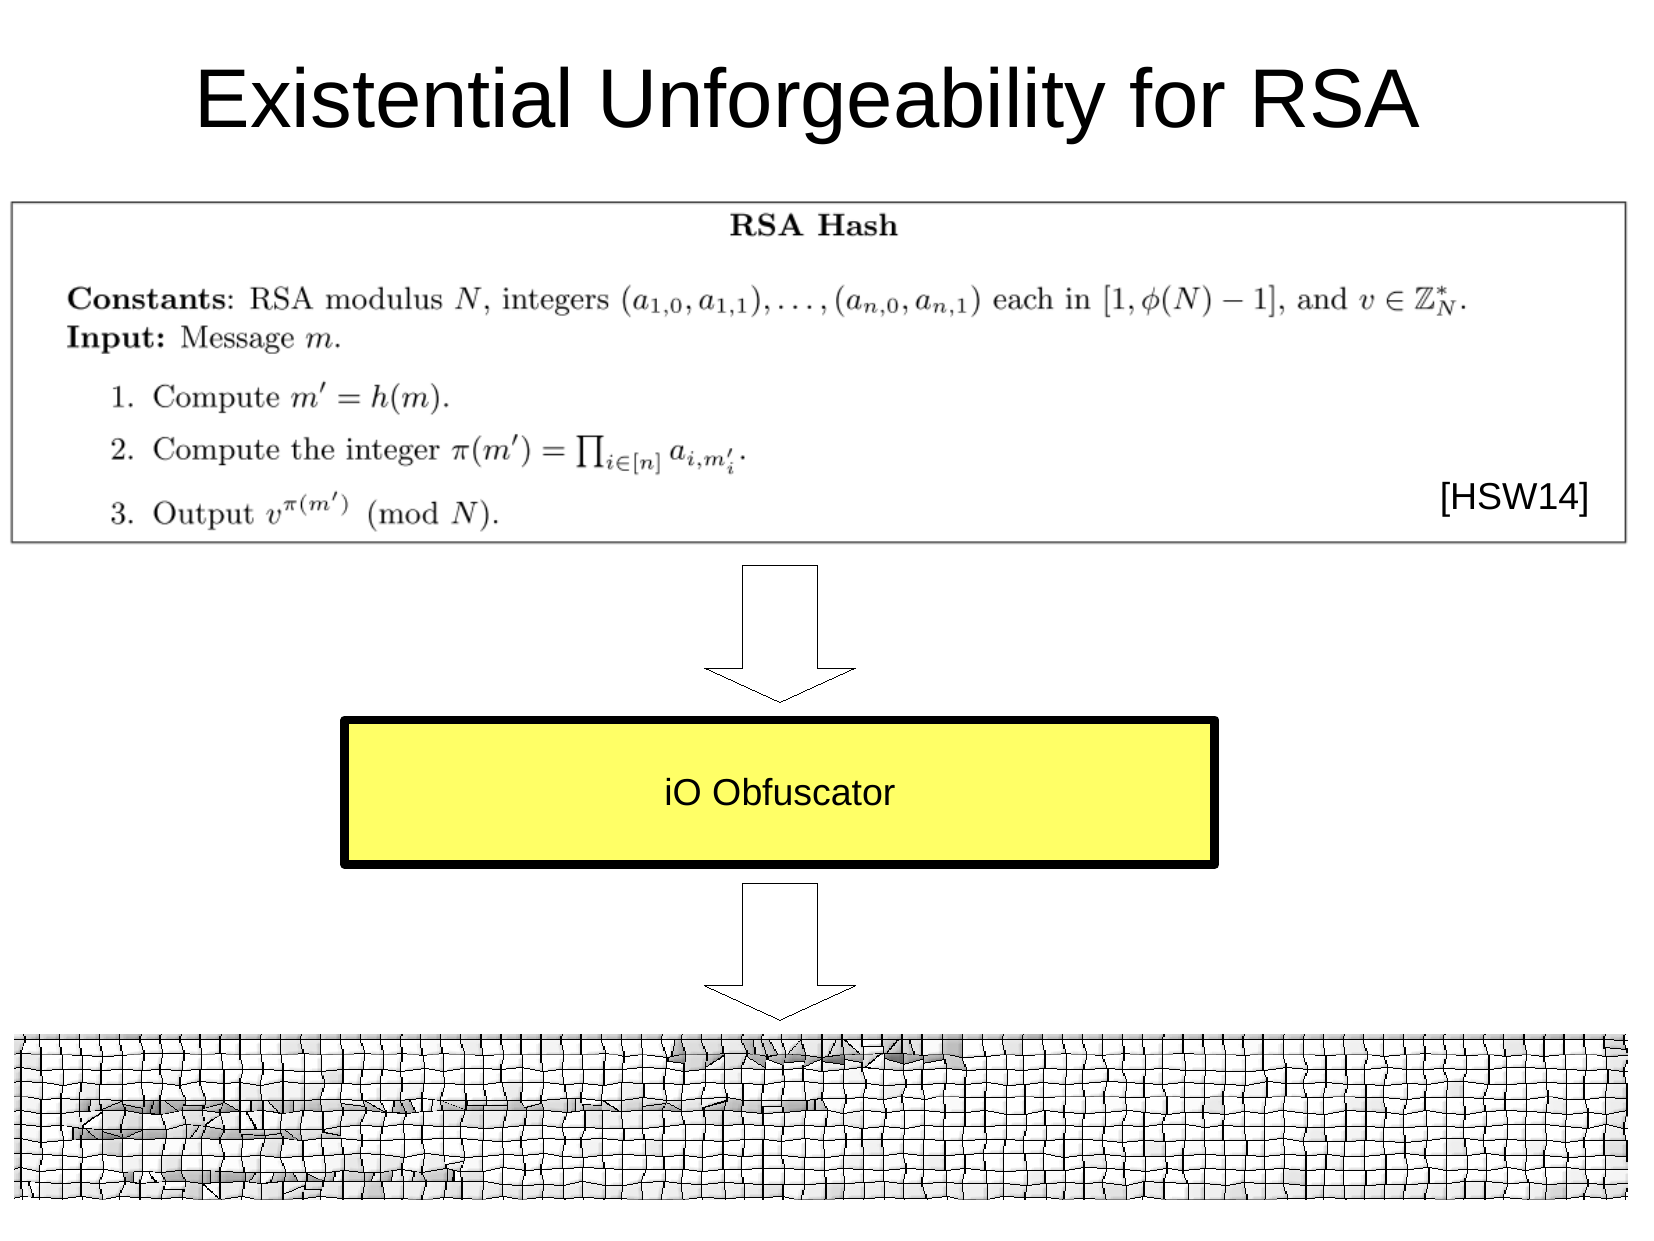

Existential Unforgeability for RSA
[HSW14]
iO Obfuscator